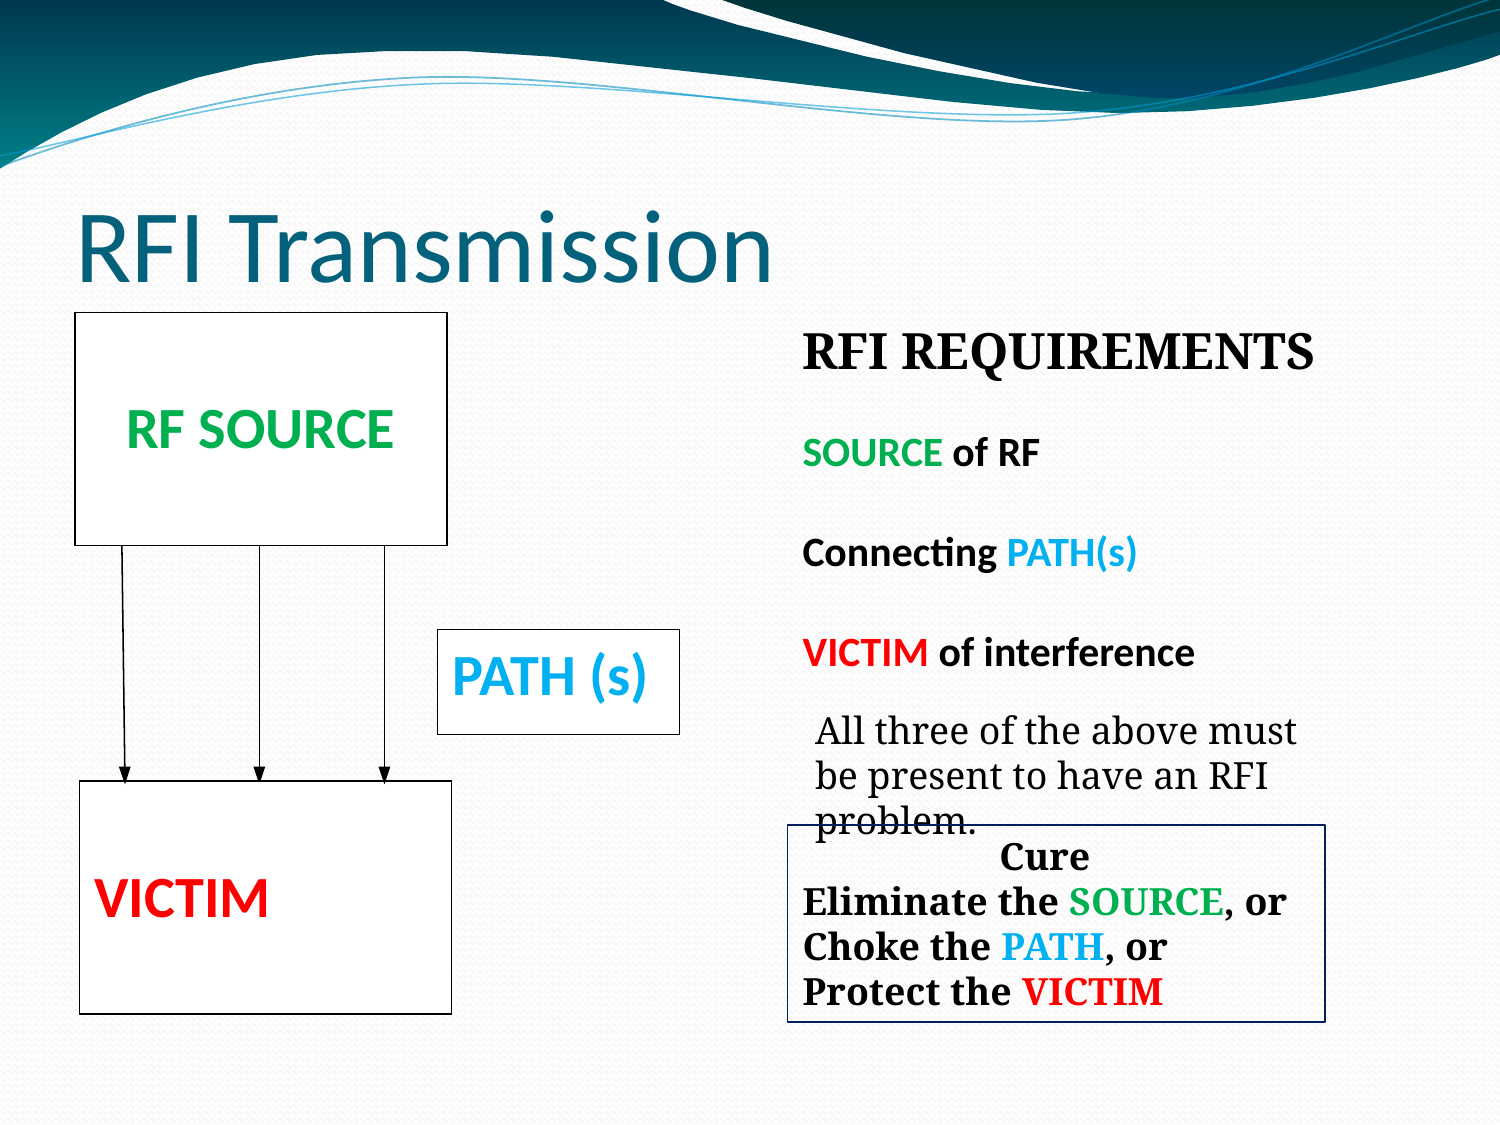

# RFI Transmission
RF SOURCE
PATH (s)
VICTIM
RFI REQUIREMENTS
SOURCE of RF
Connecting PATH(s)
VICTIM of interference
All three of the above must be present to have an RFI problem.
Cure
Eliminate the SOURCE, or Choke the PATH, or
Protect the VICTIM